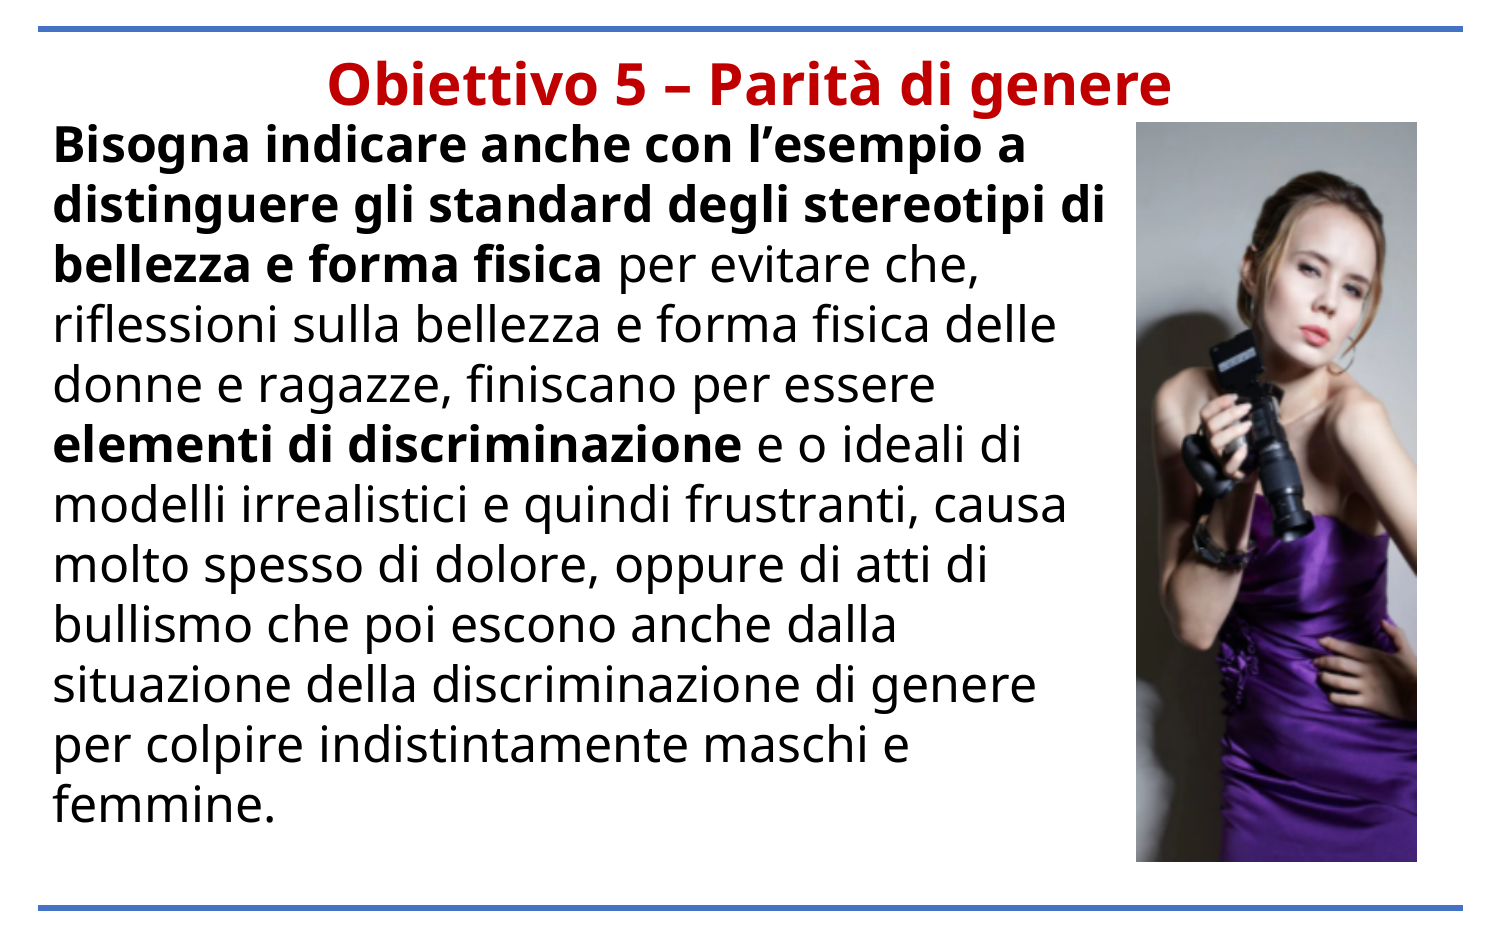

# Obiettivo 5 – Parità di genere
Bisogna indicare anche con l’esempio a distinguere gli standard degli stereotipi di bellezza e forma fisica per evitare che, riflessioni sulla bellezza e forma fisica delle donne e ragazze, finiscano per essere elementi di discriminazione e o ideali di modelli irrealistici e quindi frustranti, causa molto spesso di dolore, oppure di atti di bullismo che poi escono anche dalla situazione della discriminazione di genere per colpire indistintamente maschi e femmine.